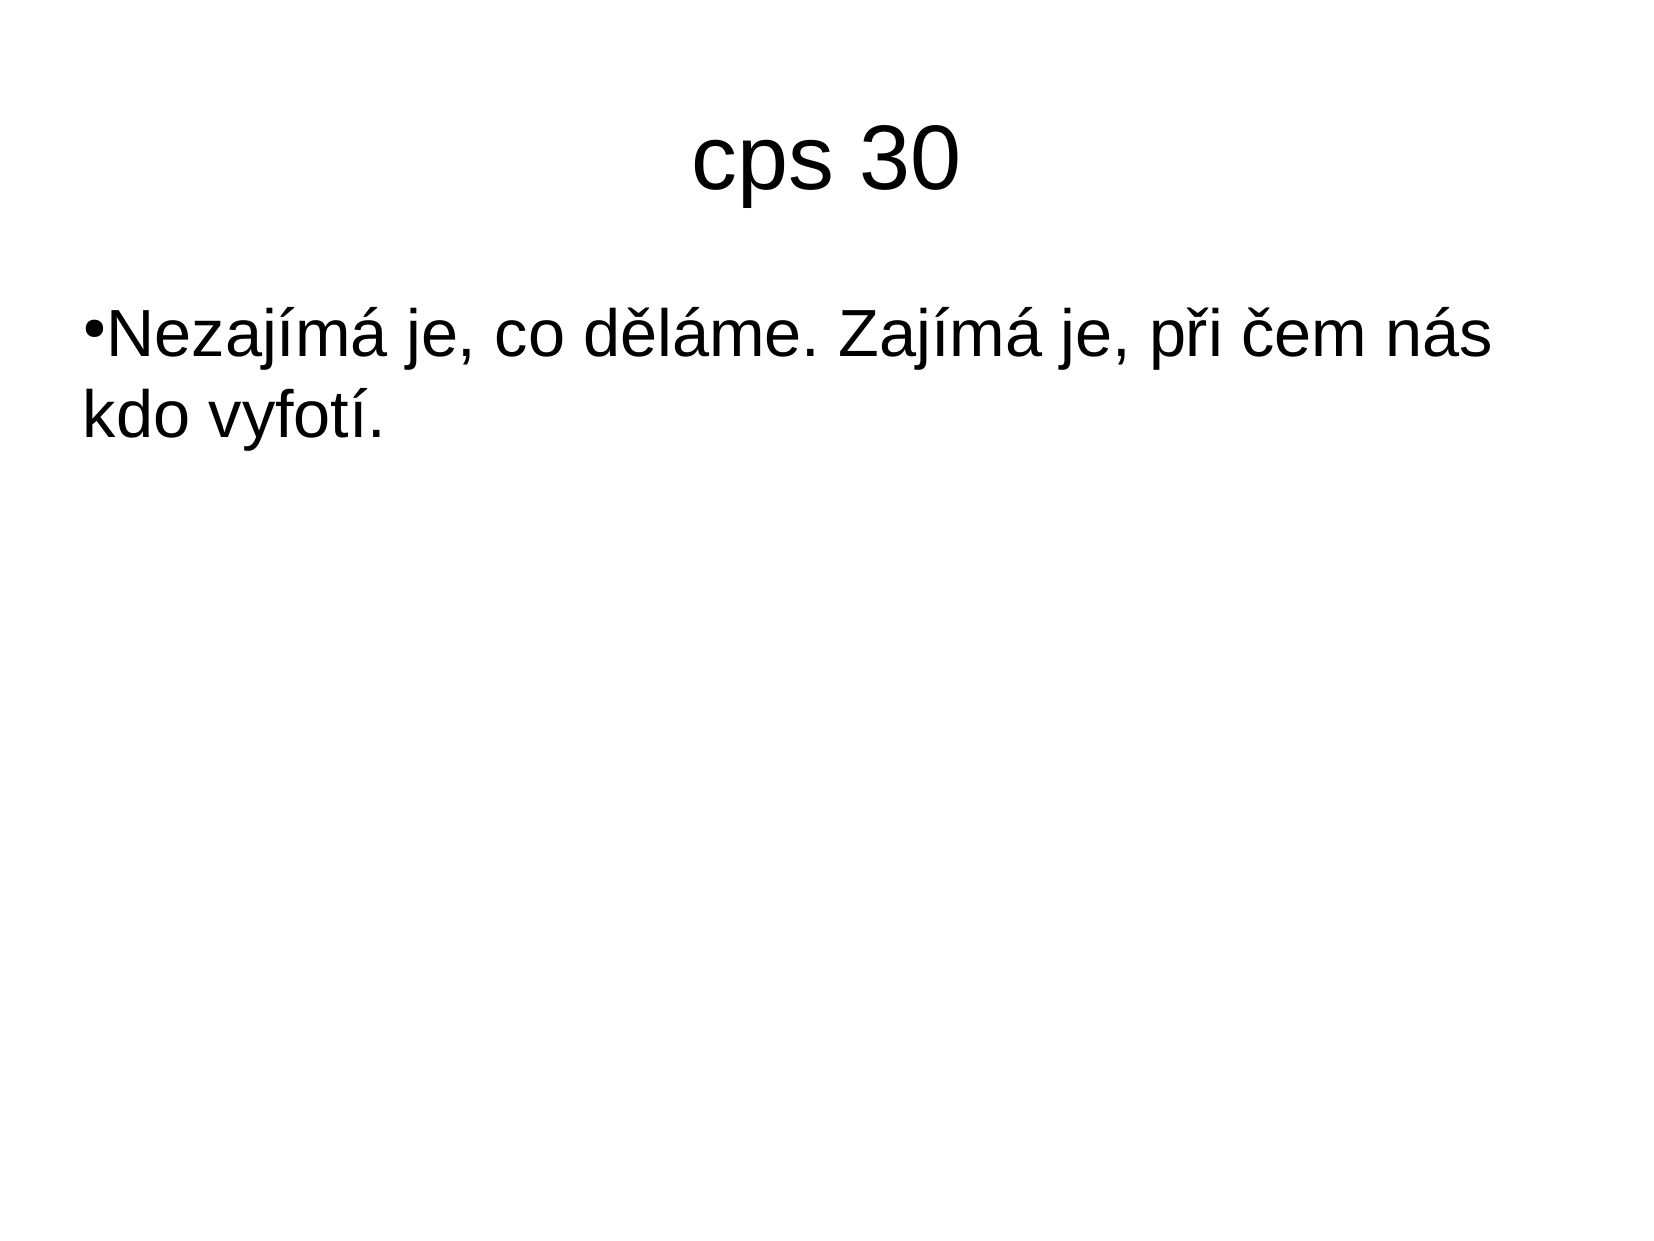

# cps 30
Nezajímá je, co děláme. Zajímá je, při čem nás kdo vyfotí.